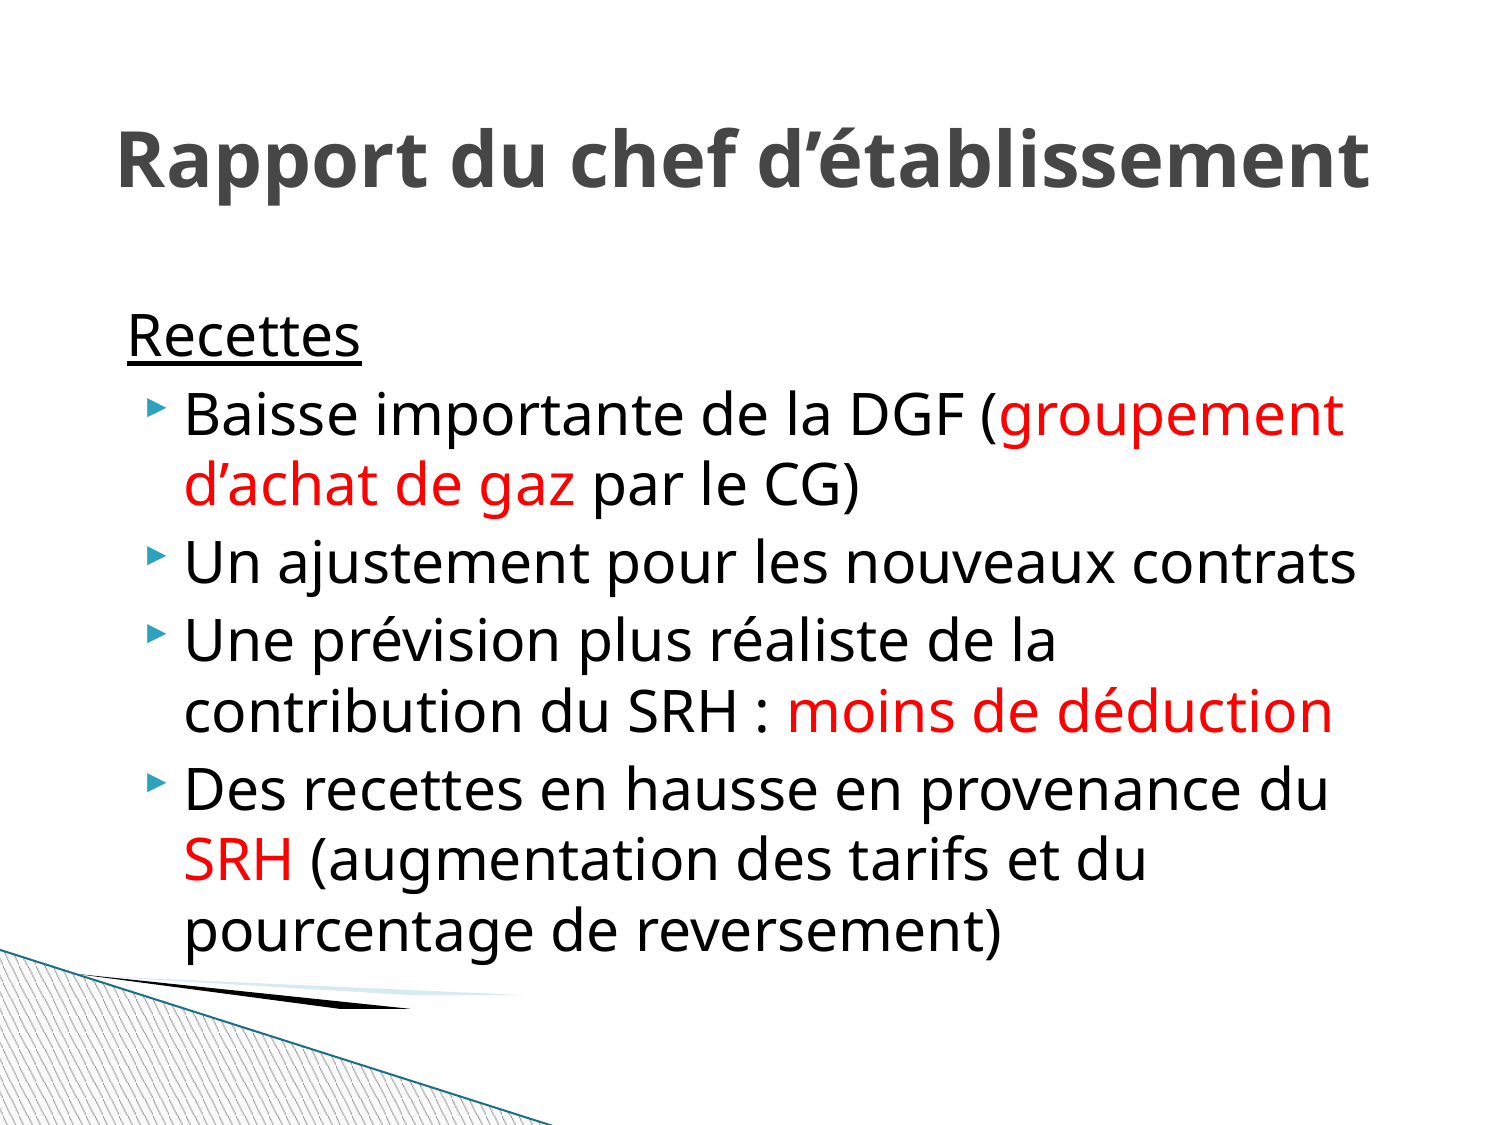

# Rapport du chef d’établissement
Recettes
Baisse importante de la DGF (groupement d’achat de gaz par le CG)
Un ajustement pour les nouveaux contrats
Une prévision plus réaliste de la contribution du SRH : moins de déduction
Des recettes en hausse en provenance du SRH (augmentation des tarifs et du pourcentage de reversement)